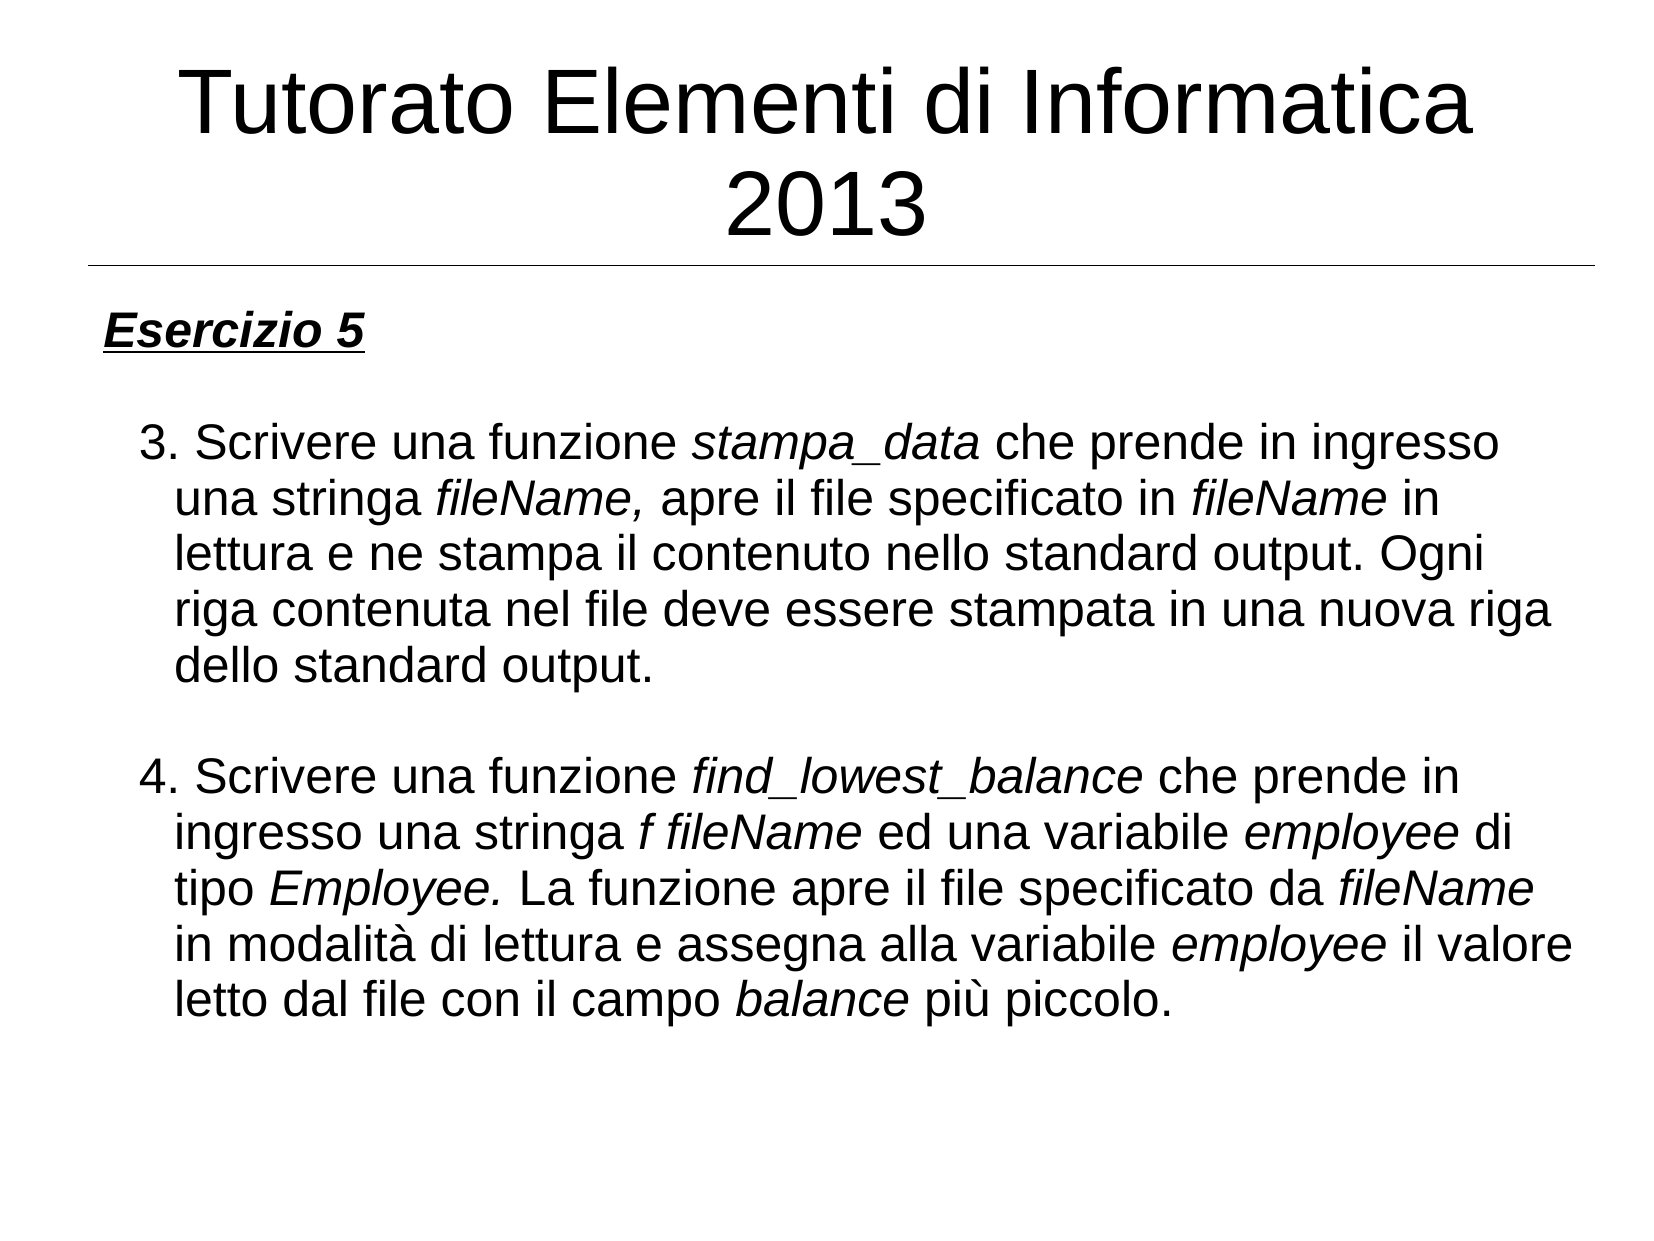

# Tutorato Elementi di Informatica 2013
Esercizio 5
 Scrivere una funzione stampa_data che prende in ingresso una stringa fileName, apre il file specificato in fileName in lettura e ne stampa il contenuto nello standard output. Ogni riga contenuta nel file deve essere stampata in una nuova riga dello standard output.
 Scrivere una funzione find_lowest_balance che prende in ingresso una stringa f fileName ed una variabile employee di tipo Employee. La funzione apre il file specificato da fileName in modalità di lettura e assegna alla variabile employee il valore letto dal file con il campo balance più piccolo.